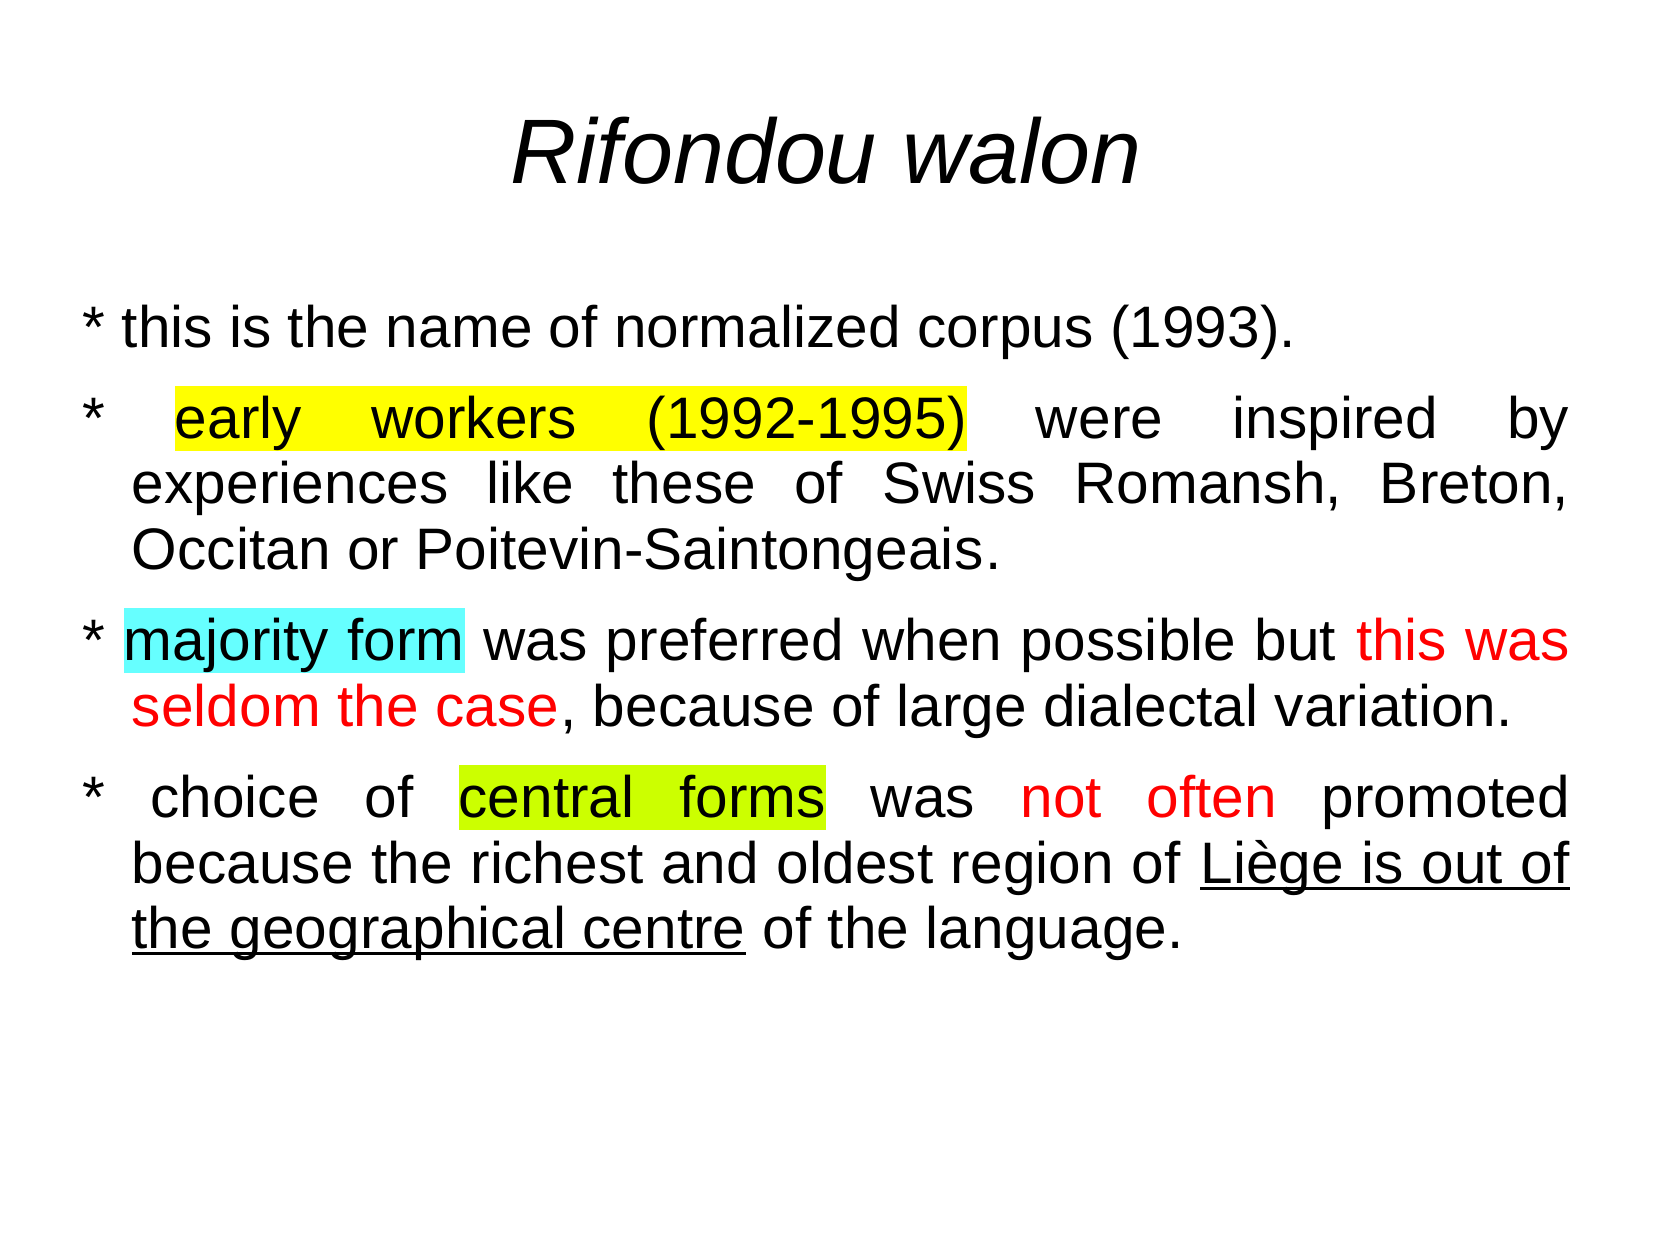

# Rifondou walon
* this is the name of normalized corpus (1993).
* early workers (1992-1995) were inspired by experiences like these of Swiss Romansh, Breton, Occitan or Poitevin-Saintongeais.
* majority form was preferred when possible but this was seldom the case, because of large dialectal variation.
* choice of central forms was not often promoted because the richest and oldest region of Liège is out of the geographical centre of the language.